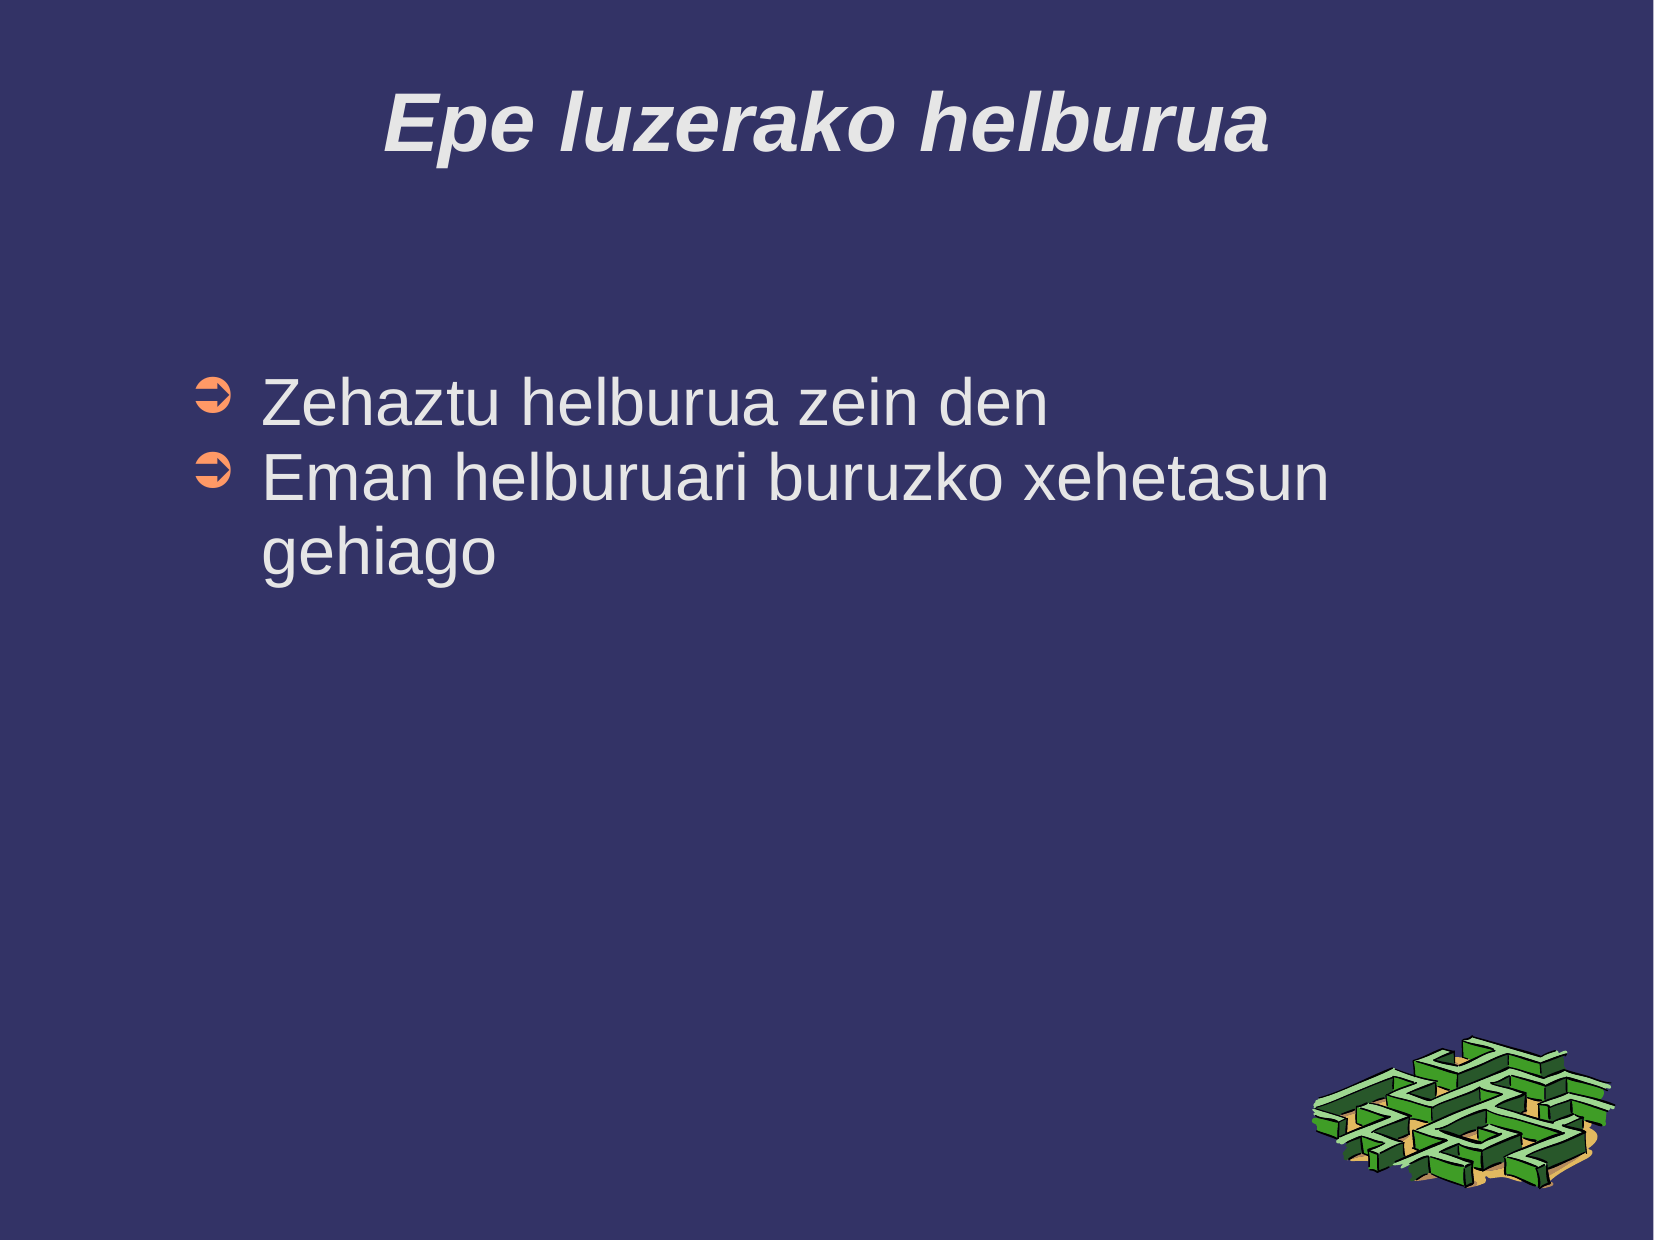

# Epe luzerako helburua
Zehaztu helburua zein den
Eman helburuari buruzko xehetasun gehiago